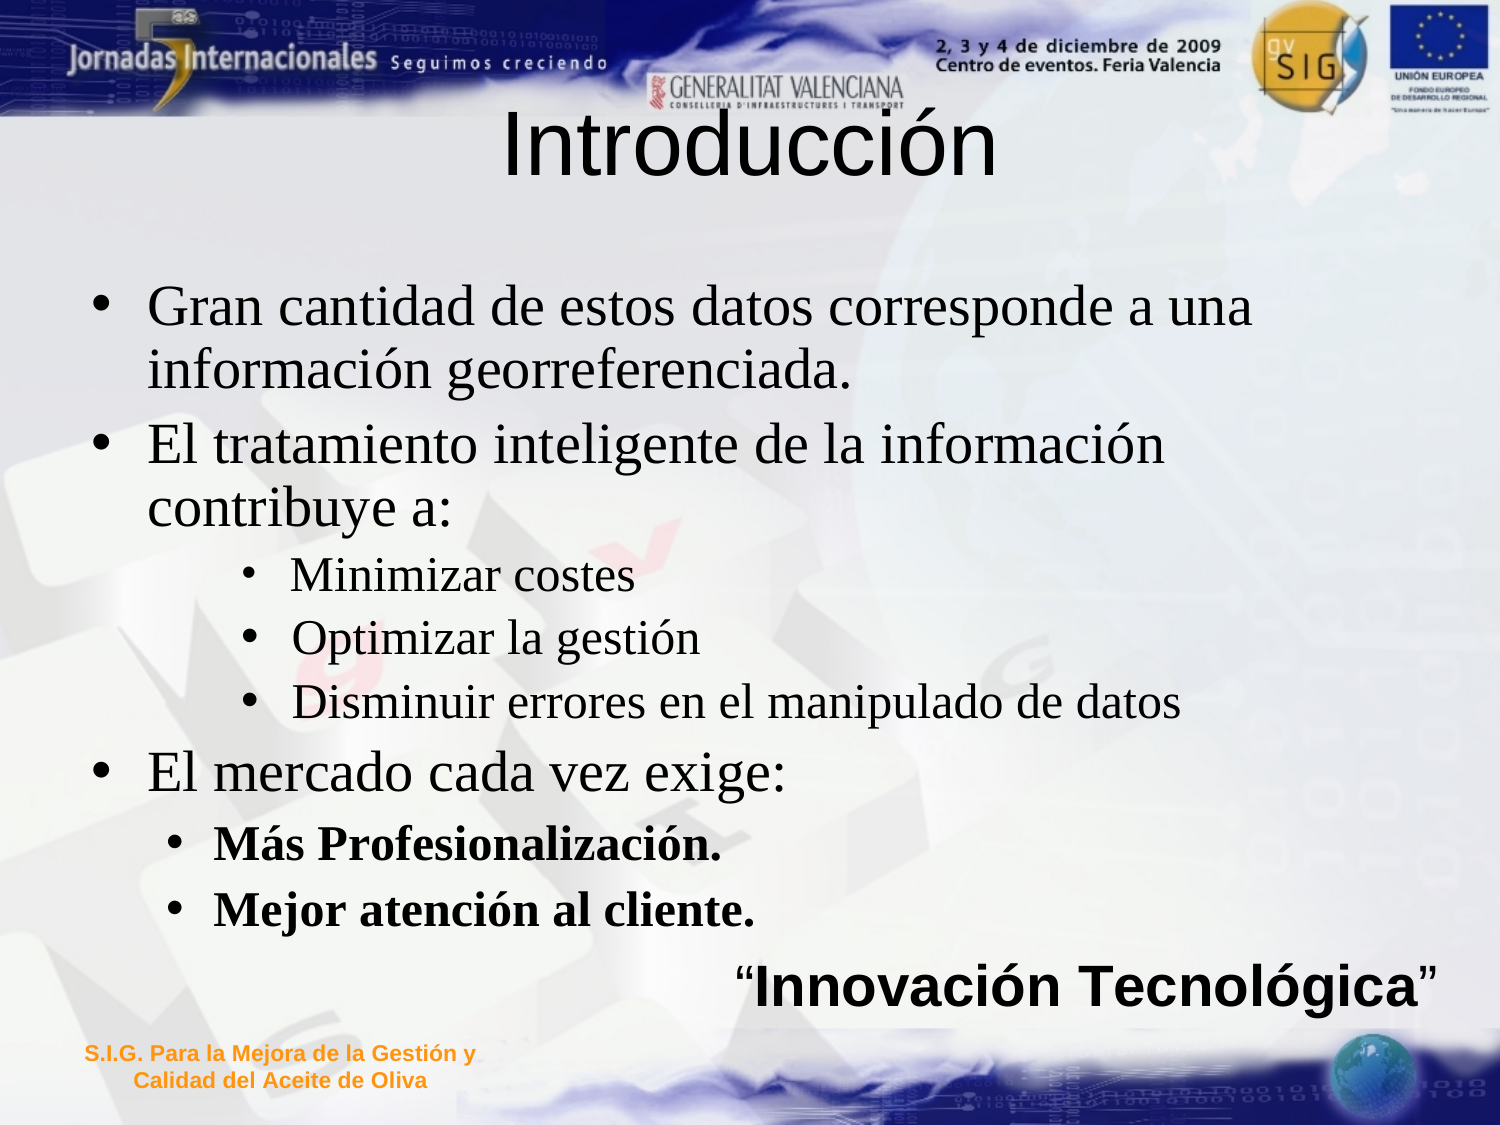

# Introducción
Gran cantidad de estos datos corresponde a una información georreferenciada.
El tratamiento inteligente de la información contribuye a:
 Minimizar costes
 Optimizar la gestión
 Disminuir errores en el manipulado de datos
El mercado cada vez exige:
Más Profesionalización.
Mejor atención al cliente.
“Innovación Tecnológica”
S.I.G. Para la Mejora de la Gestión y Calidad del Aceite de Oliva